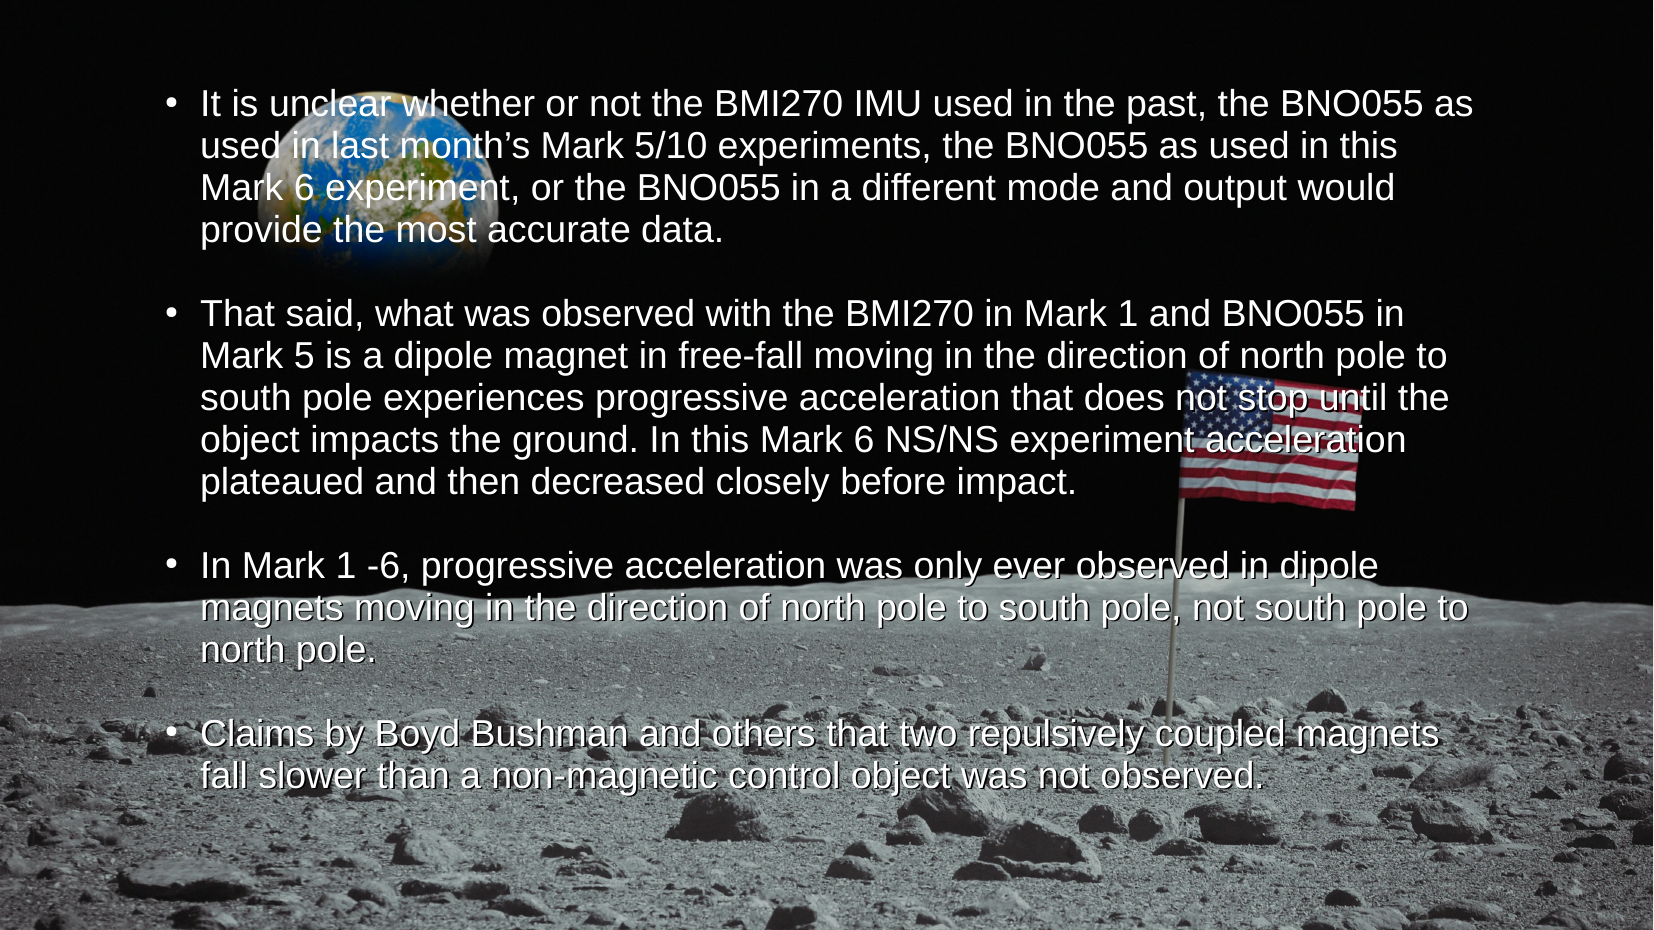

It is unclear whether or not the BMI270 IMU used in the past, the BNO055 as used in last month’s Mark 5/10 experiments, the BNO055 as used in this Mark 6 experiment, or the BNO055 in a different mode and output would provide the most accurate data.
That said, what was observed with the BMI270 in Mark 1 and BNO055 in Mark 5 is a dipole magnet in free-fall moving in the direction of north pole to south pole experiences progressive acceleration that does not stop until the object impacts the ground. In this Mark 6 NS/NS experiment acceleration plateaued and then decreased closely before impact.
In Mark 1 -6, progressive acceleration was only ever observed in dipole magnets moving in the direction of north pole to south pole, not south pole to north pole.
Claims by Boyd Bushman and others that two repulsively coupled magnets fall slower than a non-magnetic control object was not observed.